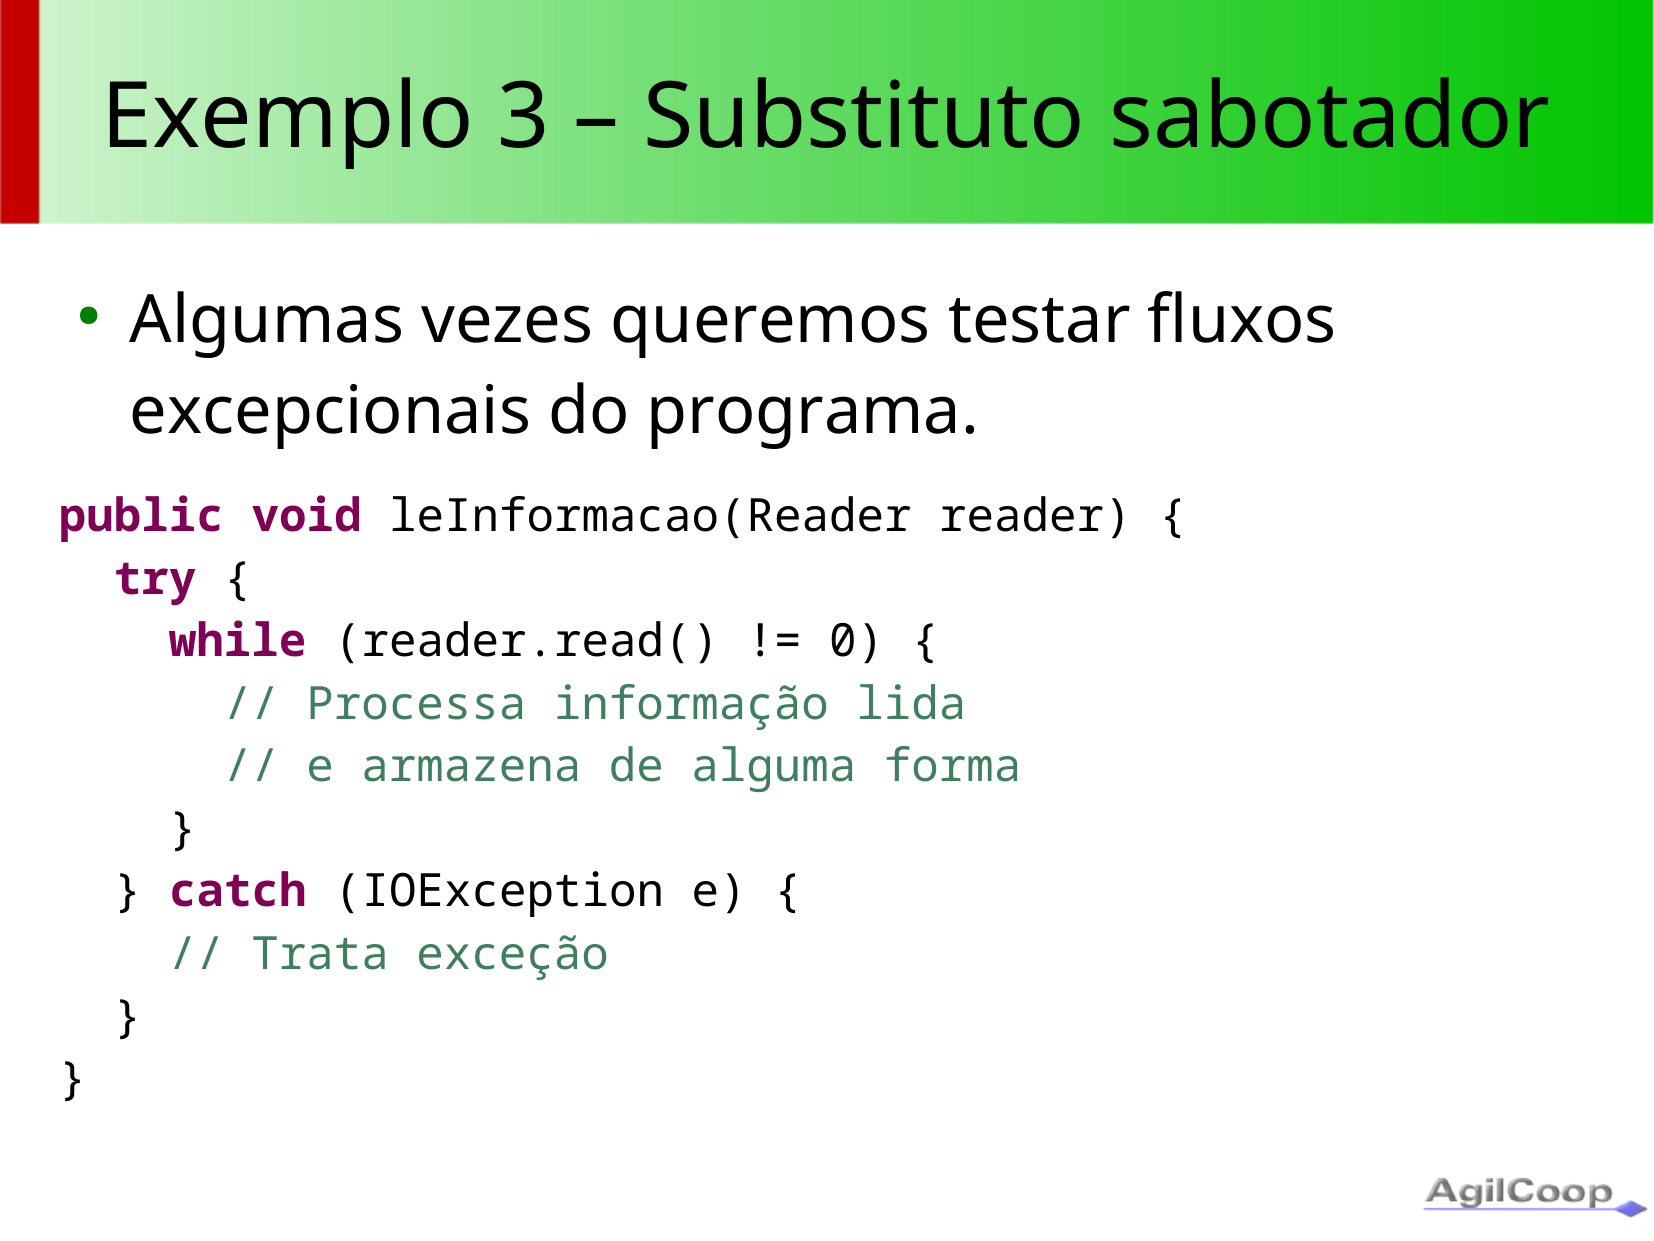

# Exemplo 3 – Substituto sabotador
Algumas vezes queremos testar fluxos excepcionais do programa.
public void leInformacao(Reader reader) {
 try {
 while (reader.read() != 0) {
 // Processa informação lida
 // e armazena de alguma forma
 }
 } catch (IOException e) {
 // Trata exceção
 }
}